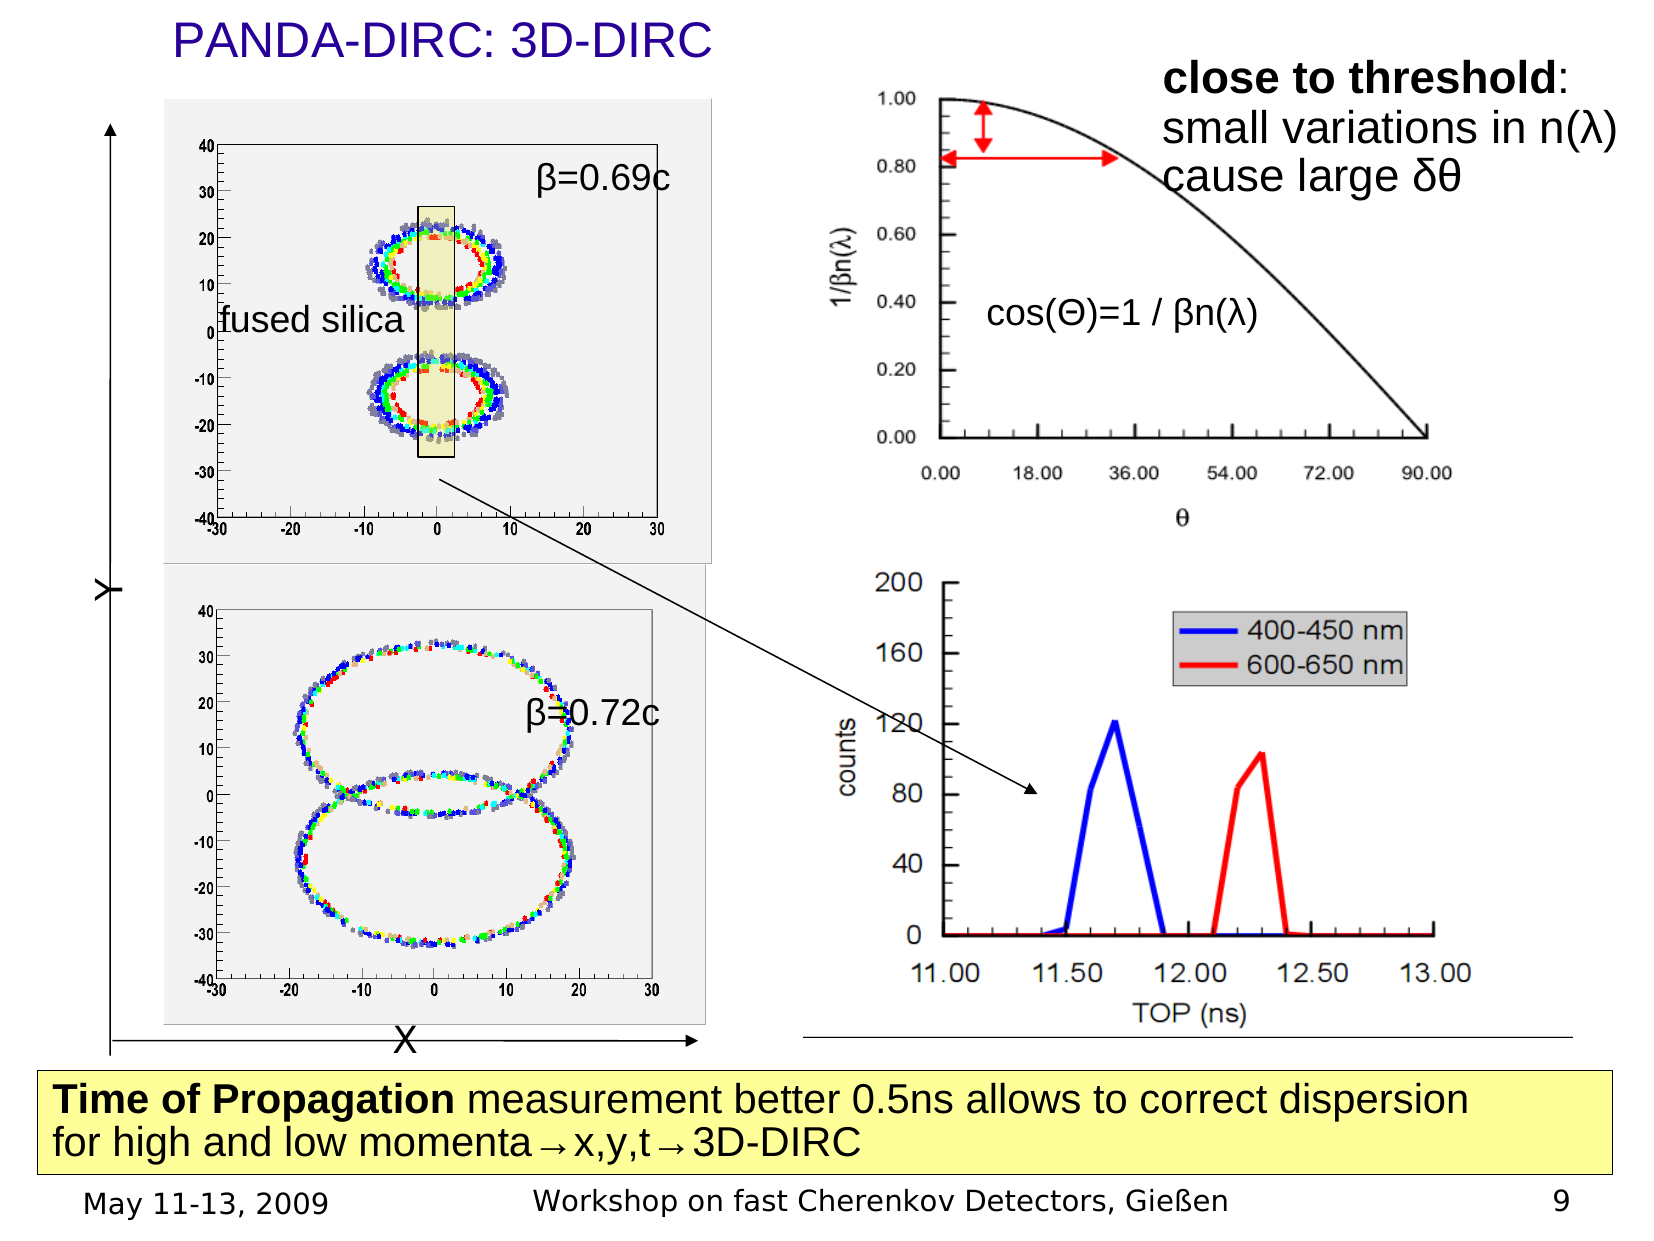

PANDA-DIRC: 3D-DIRC
close to threshold:
small variations in n(λ)‏
cause large δθ
cos(Θ)=1 / βn(λ)‏
Y
β=0.69c
fused silica
β=0.72c
X
Time of Propagation measurement better 0.5ns allows to correct dispersion
for high and low momenta→x,y,t→3D-DIRC
Workshop on fast Cherenkov Detectors, Gießen
9
May 11-13, 2009